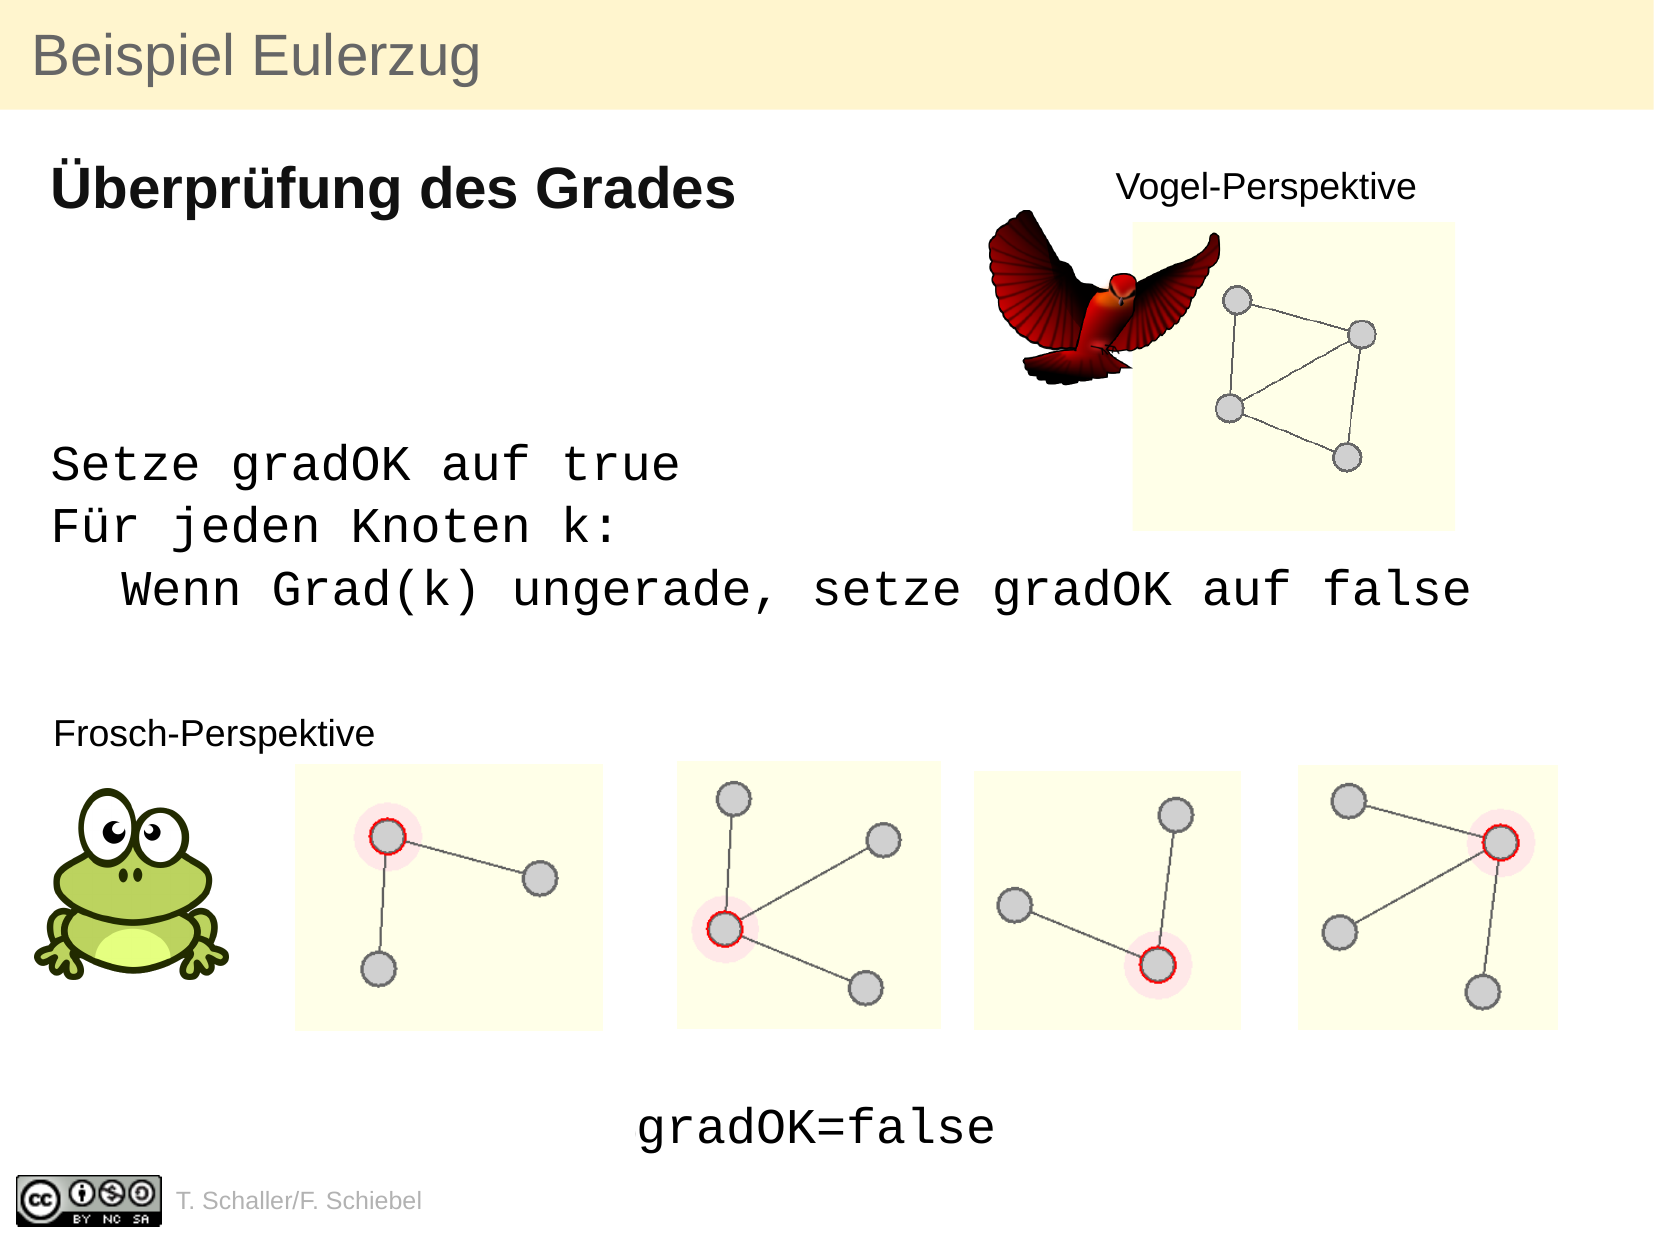

# Beispiel Eulerzug
Überprüfung des Grades
Vogel-Perspektive
Setze gradOK auf true
Für jeden Knoten k:
Wenn Grad(k) ungerade, setze gradOK auf false
Frosch-Perspektive
gradOK=true
gradOK=false